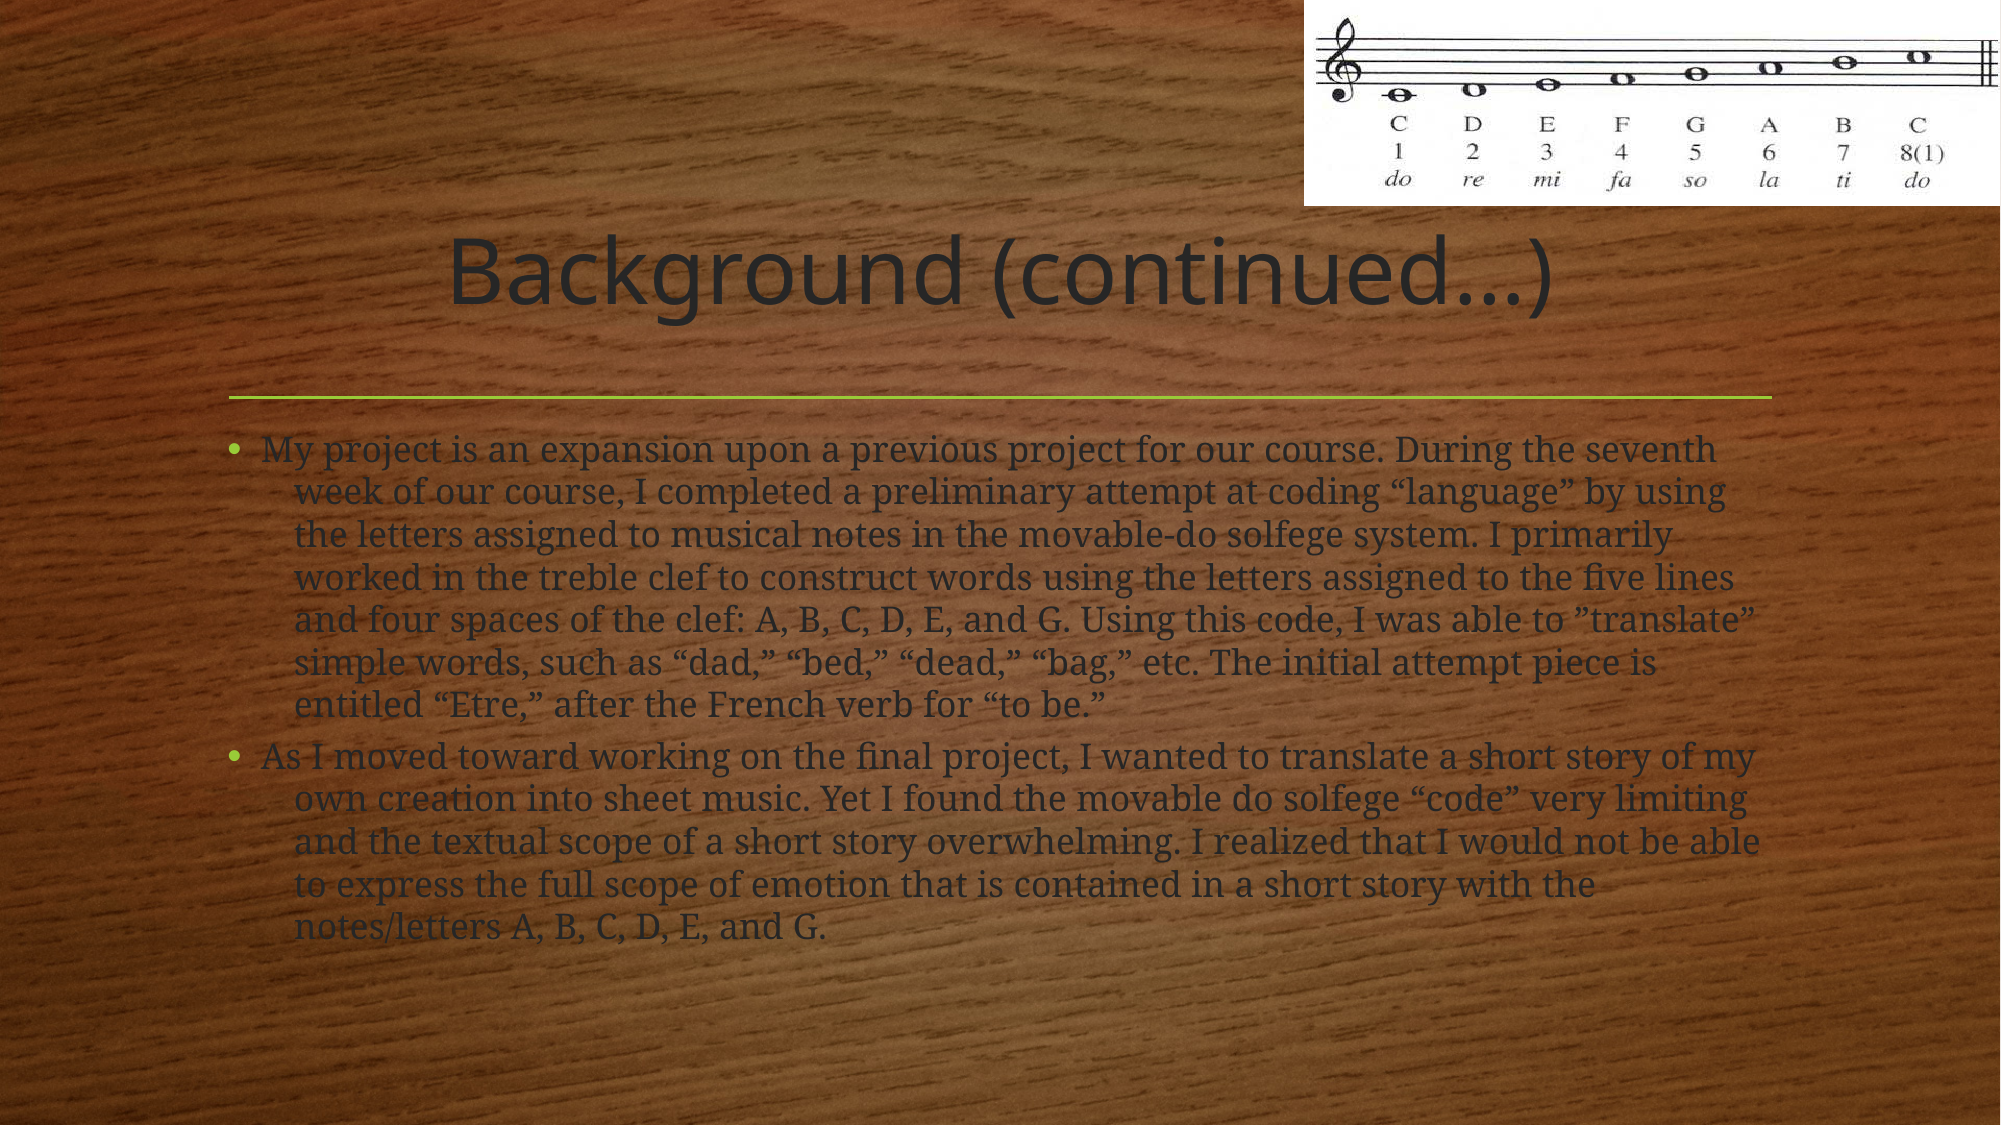

# Background (continued…)
My project is an expansion upon a previous project for our course. During the seventh week of our course, I completed a preliminary attempt at coding “language” by using the letters assigned to musical notes in the movable-do solfege system. I primarily worked in the treble clef to construct words using the letters assigned to the five lines and four spaces of the clef: A, B, C, D, E, and G. Using this code, I was able to ”translate” simple words, such as “dad,” “bed,” “dead,” “bag,” etc. The initial attempt piece is entitled “Etre,” after the French verb for “to be.”
As I moved toward working on the final project, I wanted to translate a short story of my own creation into sheet music. Yet I found the movable do solfege “code” very limiting and the textual scope of a short story overwhelming. I realized that I would not be able to express the full scope of emotion that is contained in a short story with the notes/letters A, B, C, D, E, and G.